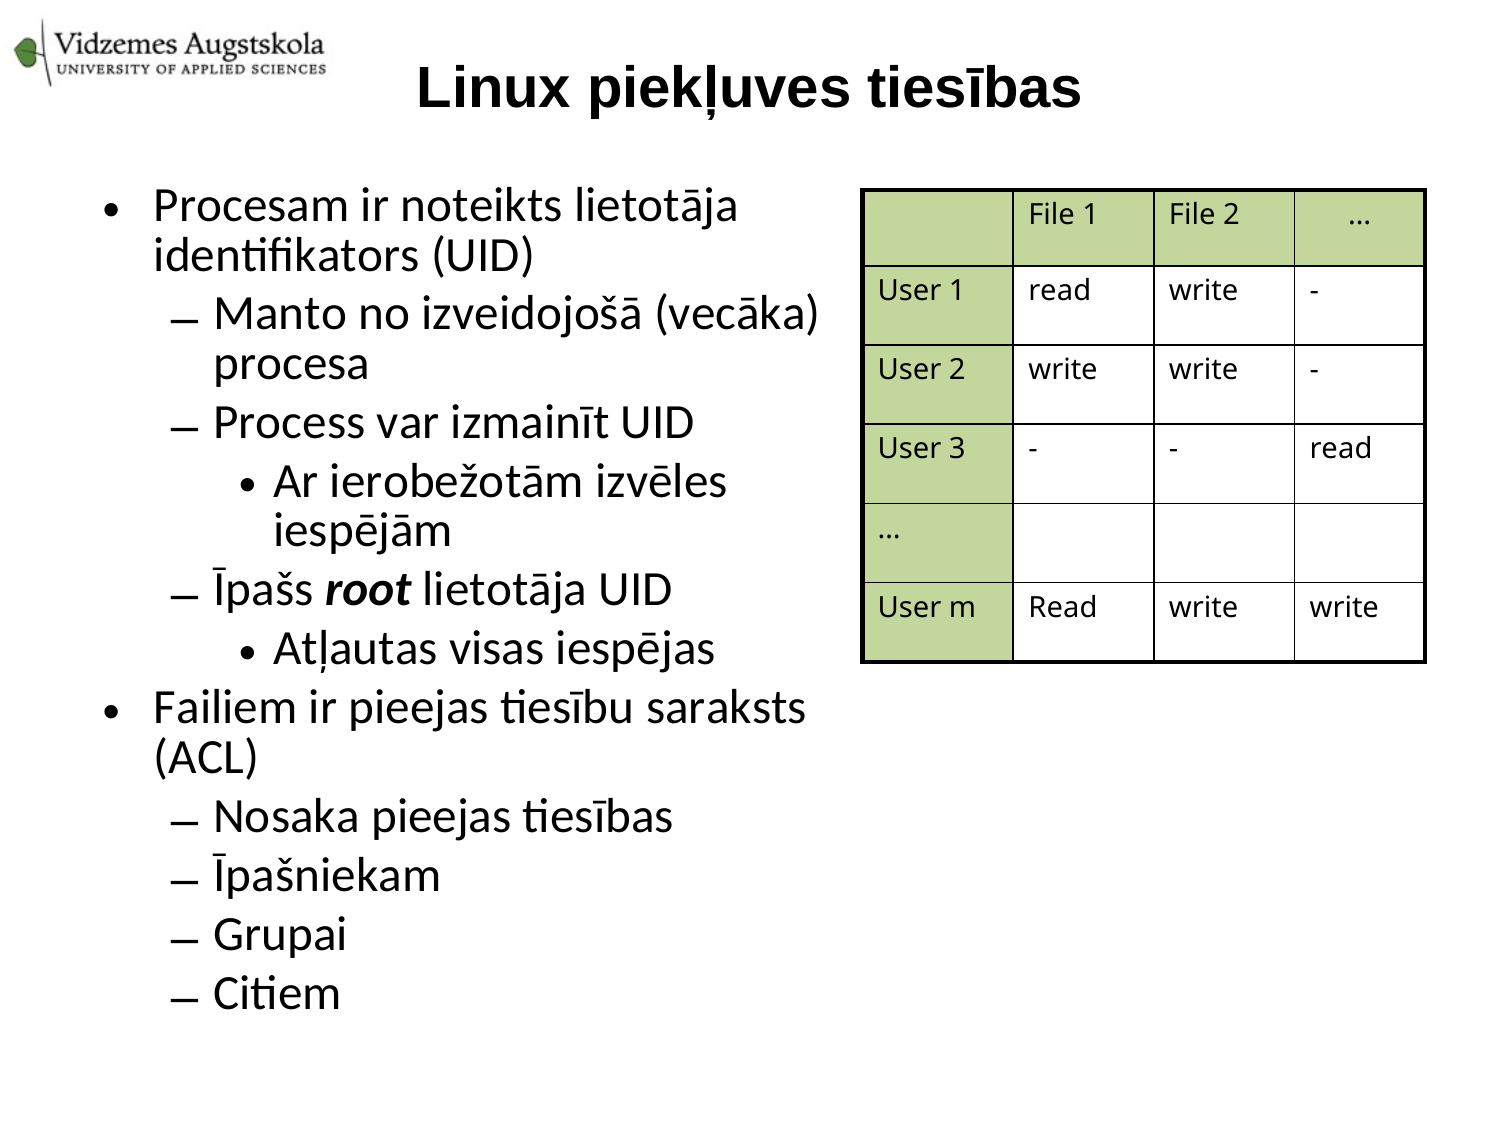

# Linux piekļuves tiesības
Procesam ir noteikts lietotāja identifikators (UID)
Manto no izveidojošā (vecāka) procesa
Process var izmainīt UID
Ar ierobežotām izvēles iespējām
Īpašs root lietotāja UID
Atļautas visas iespējas
Failiem ir pieejas tiesību saraksts (ACL)
Nosaka pieejas tiesības
Īpašniekam
Grupai
Citiem
| | File 1 | File 2 | … |
| --- | --- | --- | --- |
| User 1 | read | write | - |
| User 2 | write | write | - |
| User 3 | - | - | read |
| … | | | |
| User m | Read | write | write |